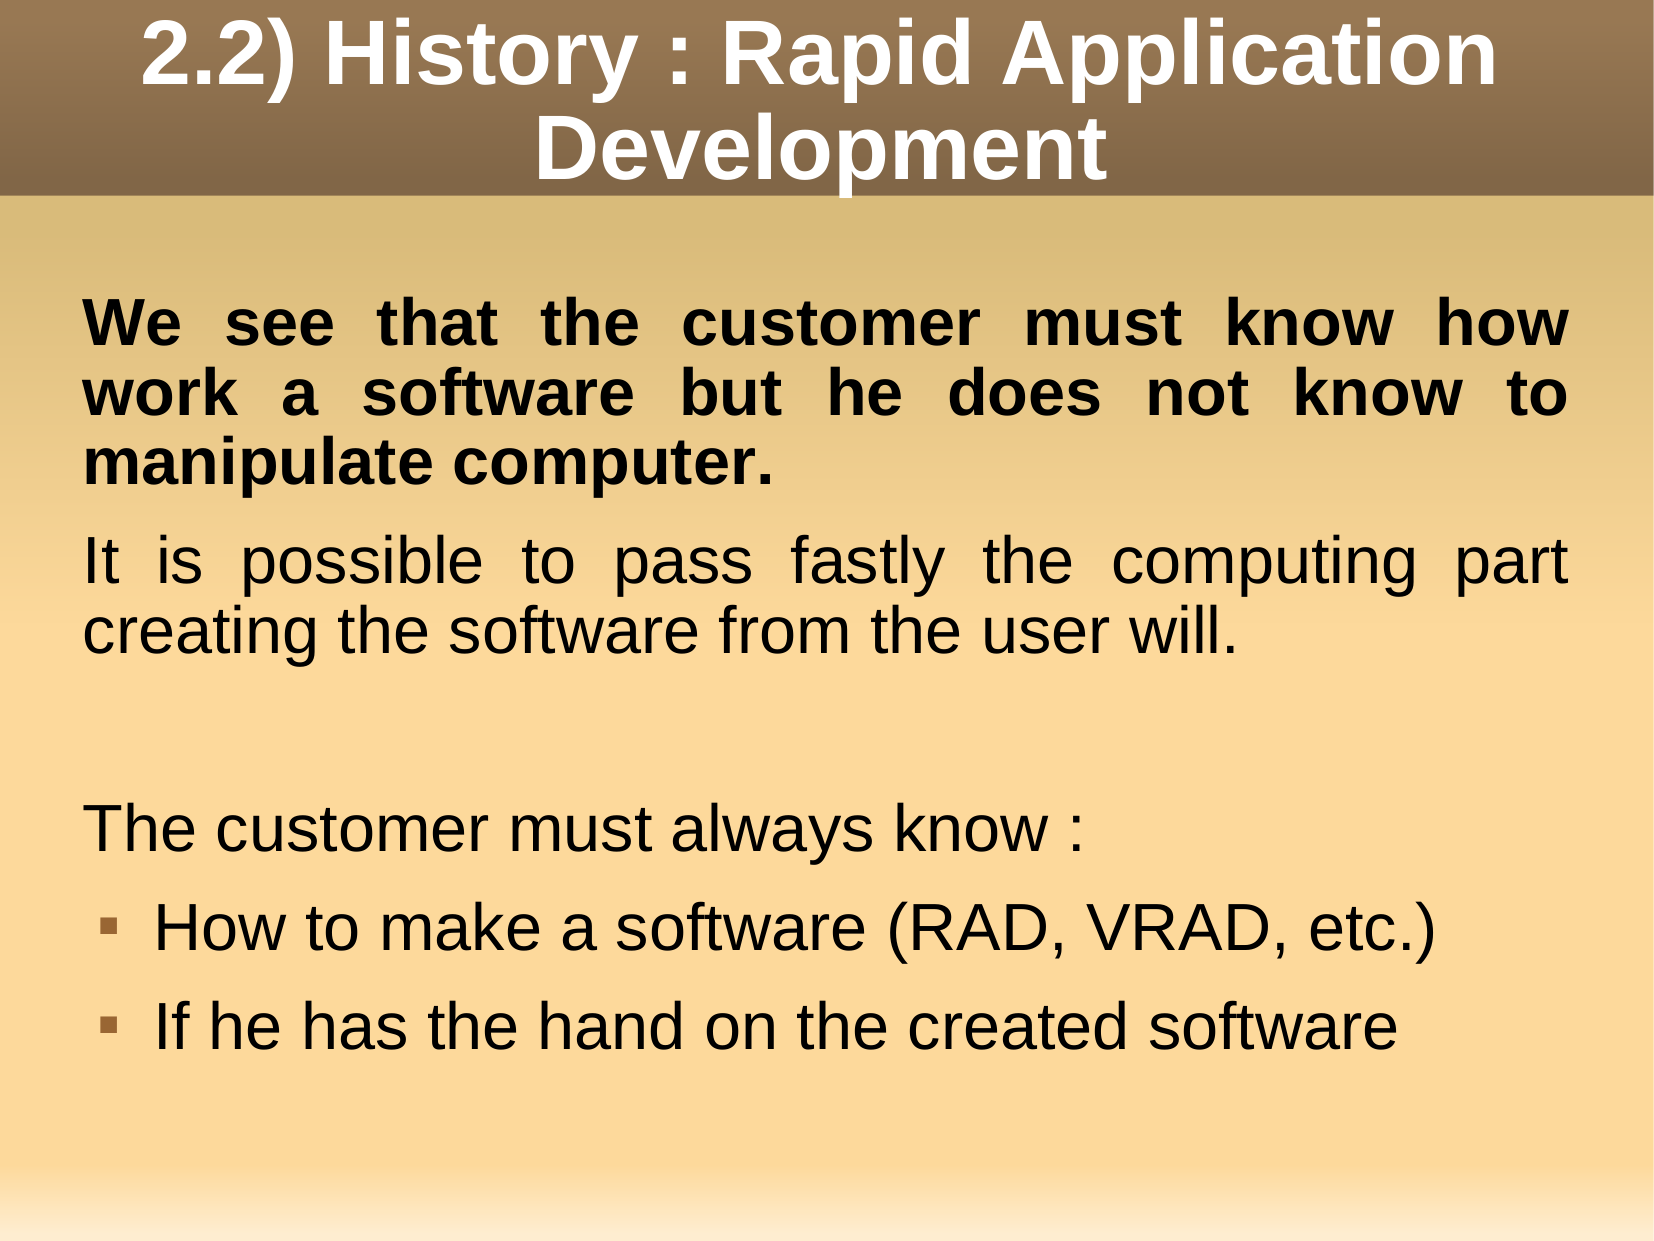

# 2.2) History : Rapid Application Development
We see that the customer must know how work a software but he does not know to manipulate computer.
It is possible to pass fastly the computing part creating the software from the user will.
The customer must always know :
How to make a software (RAD, VRAD, etc.)
If he has the hand on the created software